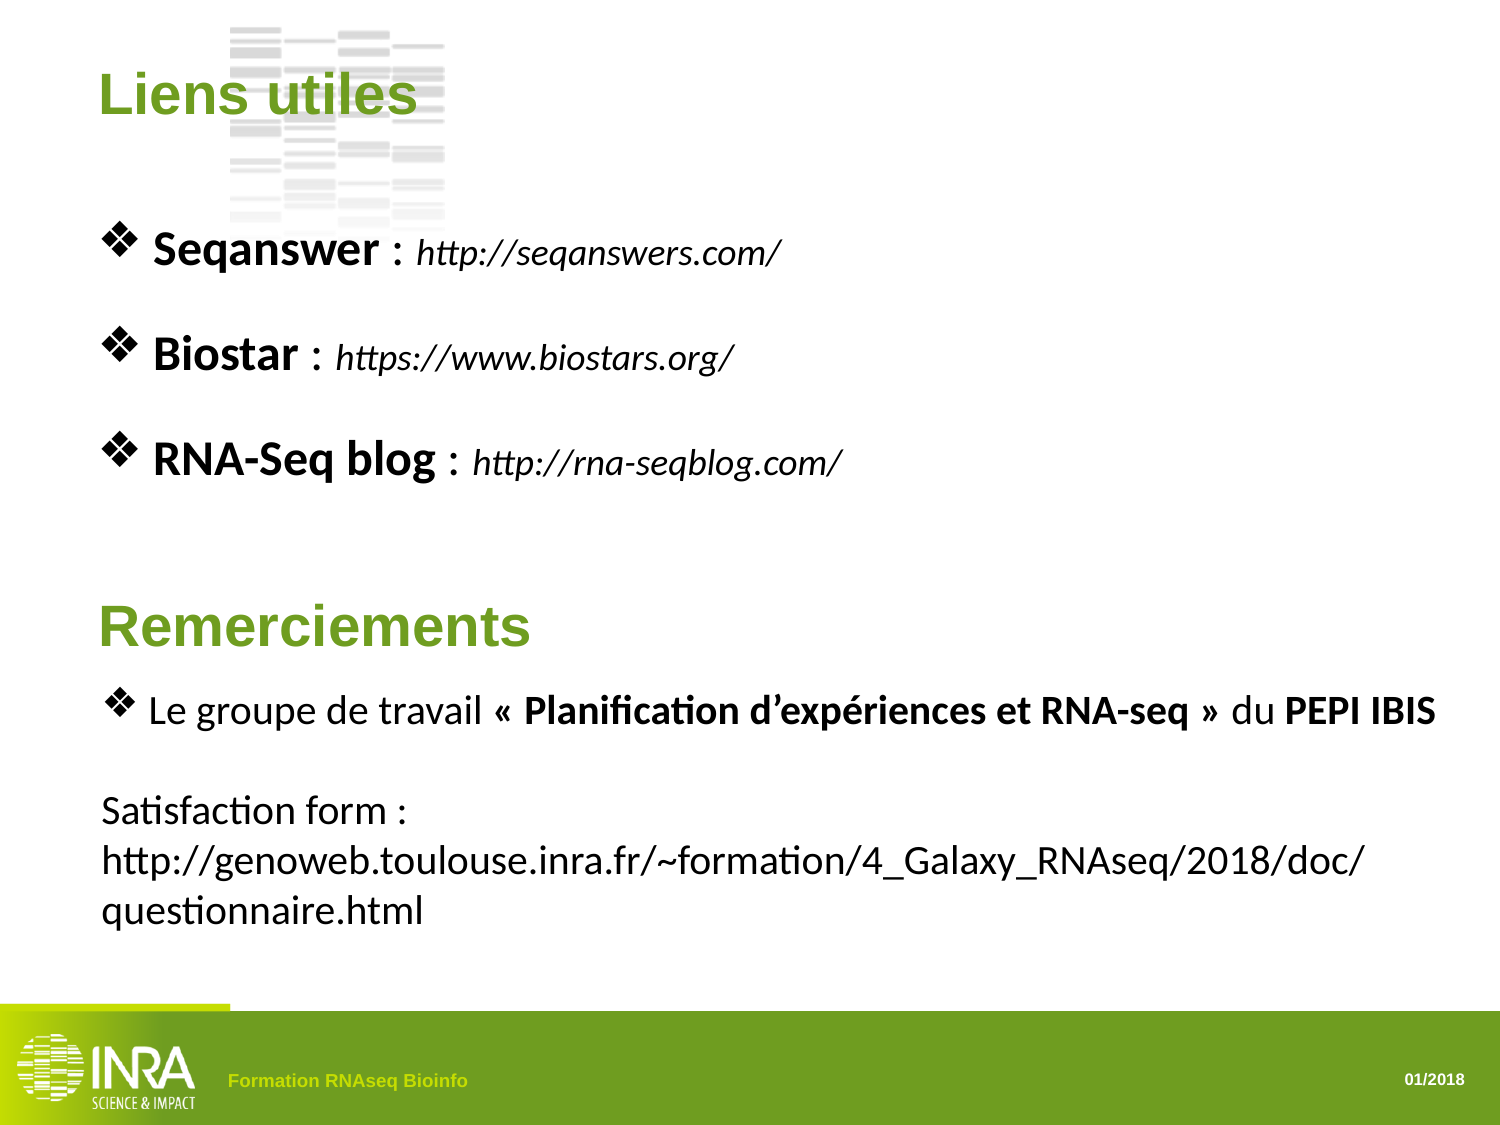

Liens utiles
 Seqanswer : http://seqanswers.com/
 Biostar : https://www.biostars.org/
 RNA-Seq blog : http://rna-seqblog.com/
Remerciements
 Le groupe de travail « Planification d’expériences et RNA-seq » du PEPI IBIS
Satisfaction form :
http://genoweb.toulouse.inra.fr/~formation/4_Galaxy_RNAseq/2018/doc/questionnaire.html